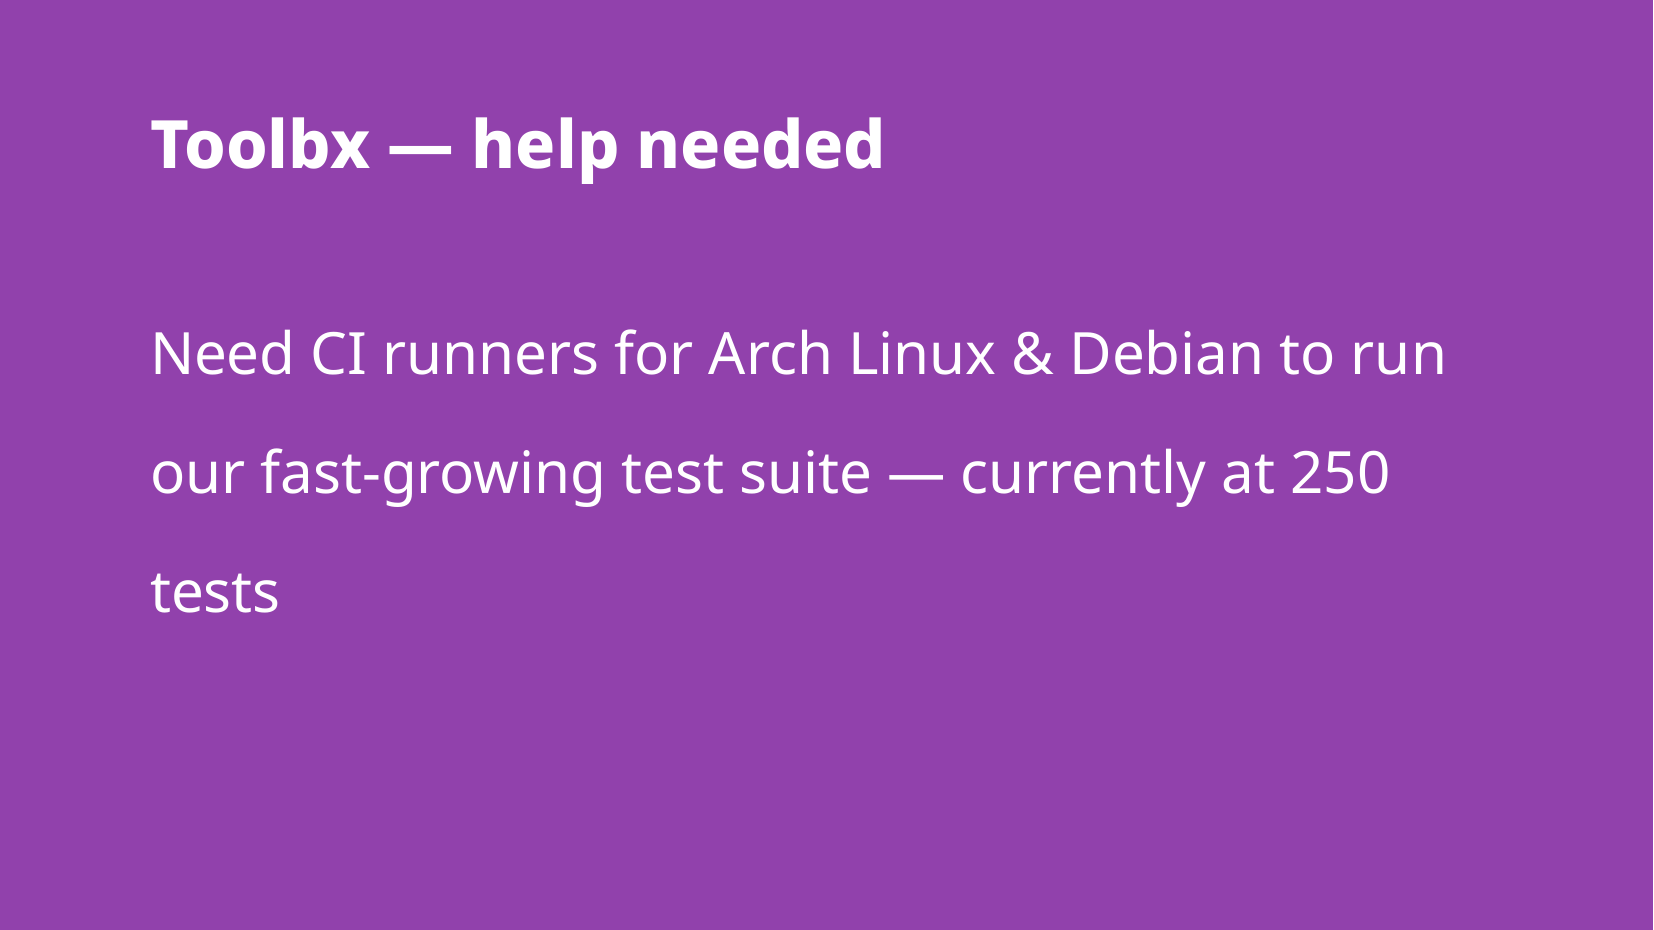

# Toolbx — help needed
Need CI runners for Arch Linux & Debian to run our fast-growing test suite — currently at 250 tests